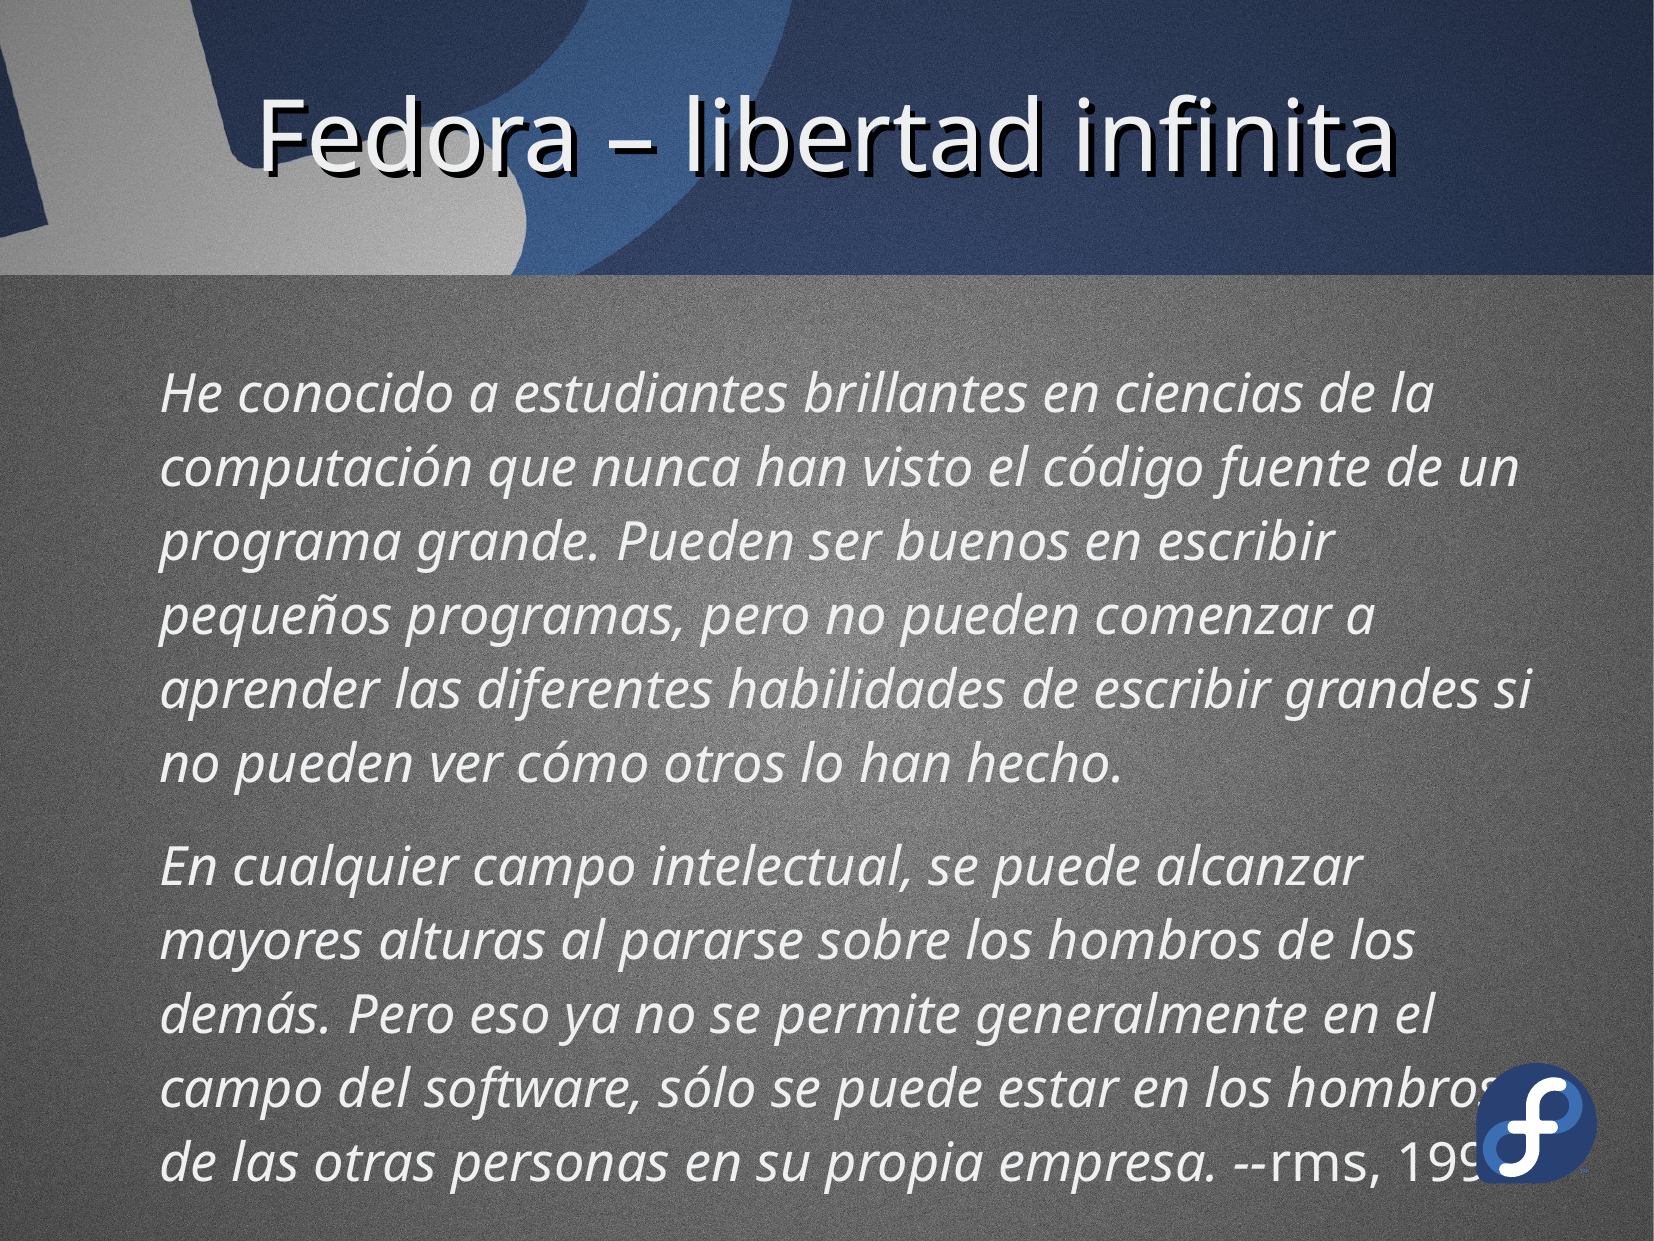

# Fedora – libertad infinita
He conocido a estudiantes brillantes en ciencias de la computación que nunca han visto el código fuente de un programa grande. Pueden ser buenos en escribir pequeños programas, pero no pueden comenzar a aprender las diferentes habilidades de escribir grandes si no pueden ver cómo otros lo han hecho.
En cualquier campo intelectual, se puede alcanzar mayores alturas al pararse sobre los hombros de los demás. Pero eso ya no se permite generalmente en el campo del software, sólo se puede estar en los hombros de las otras personas en su propia empresa. --rms, 1991